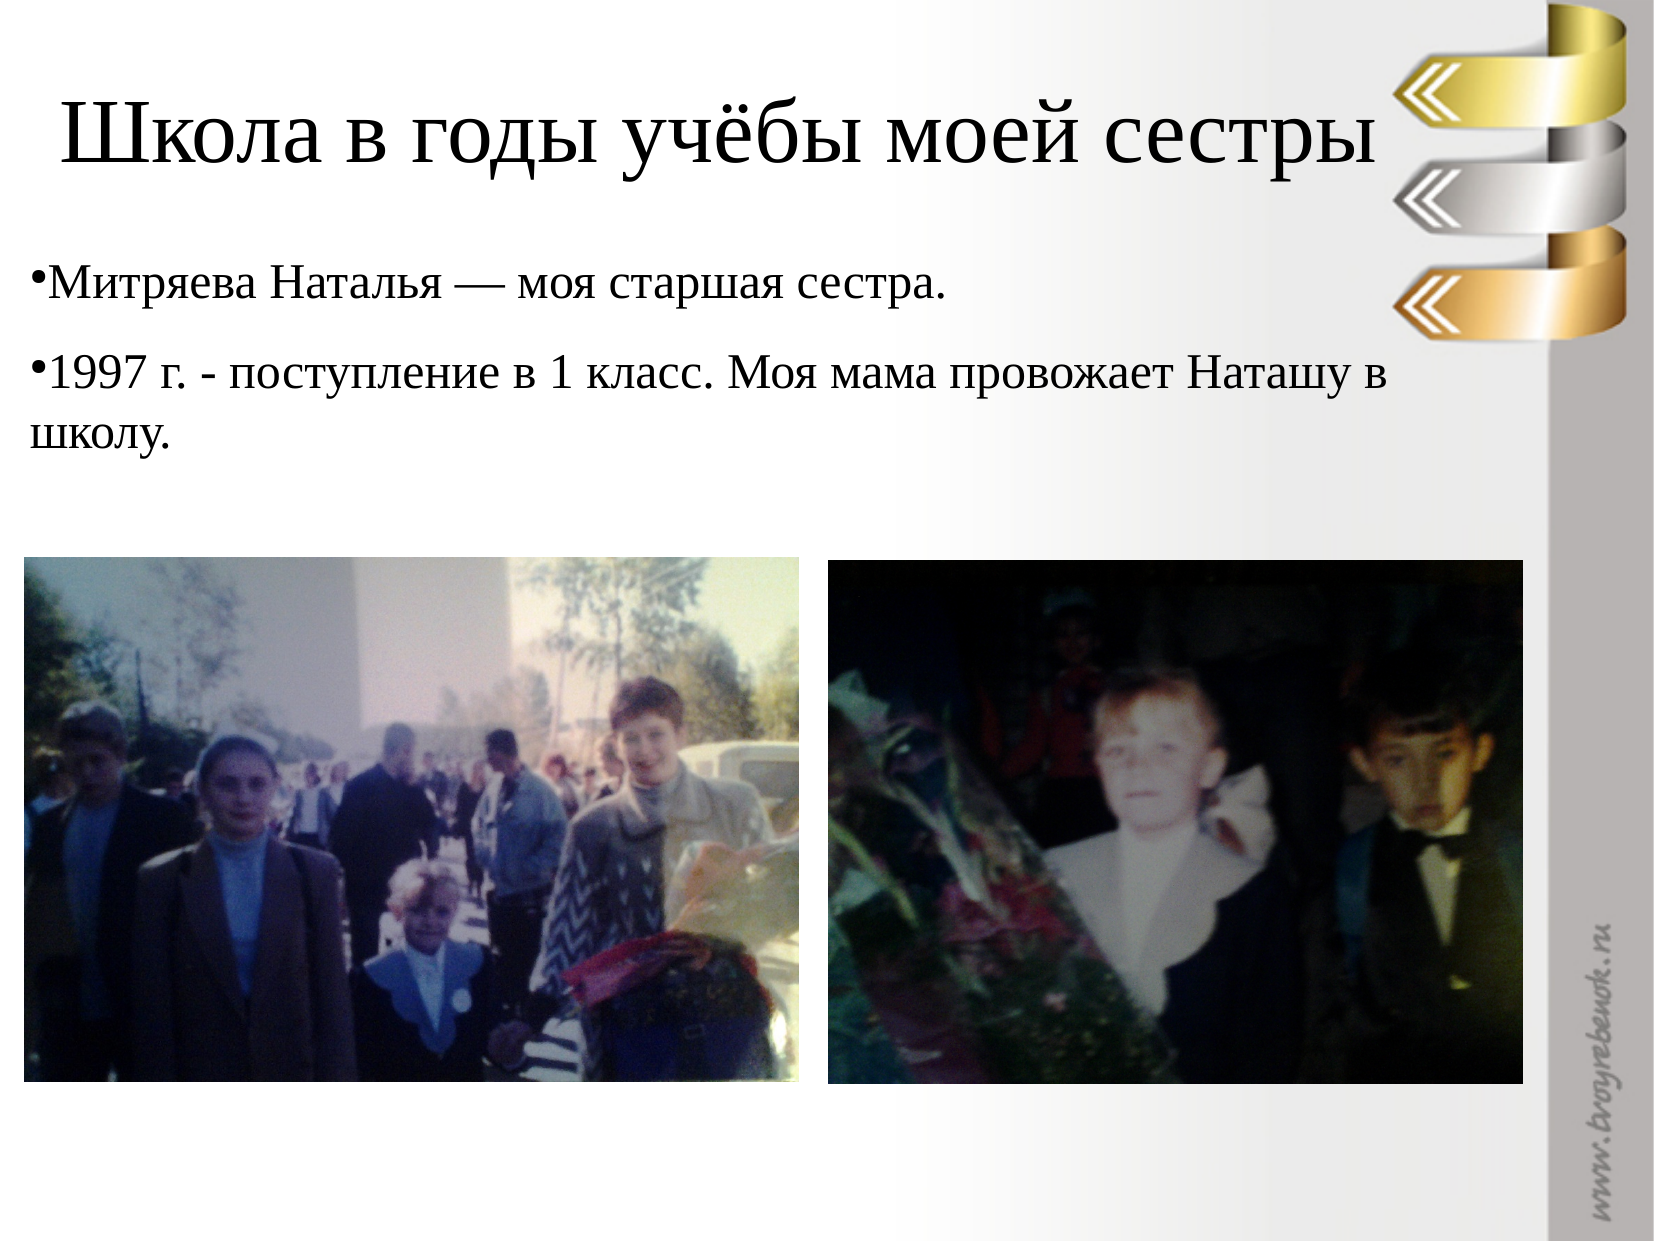

# Школа в годы учёбы моей сестры
Митряева Наталья — моя старшая сестра.
1997 г. - поступление в 1 класс. Моя мама провожает Наташу в школу.